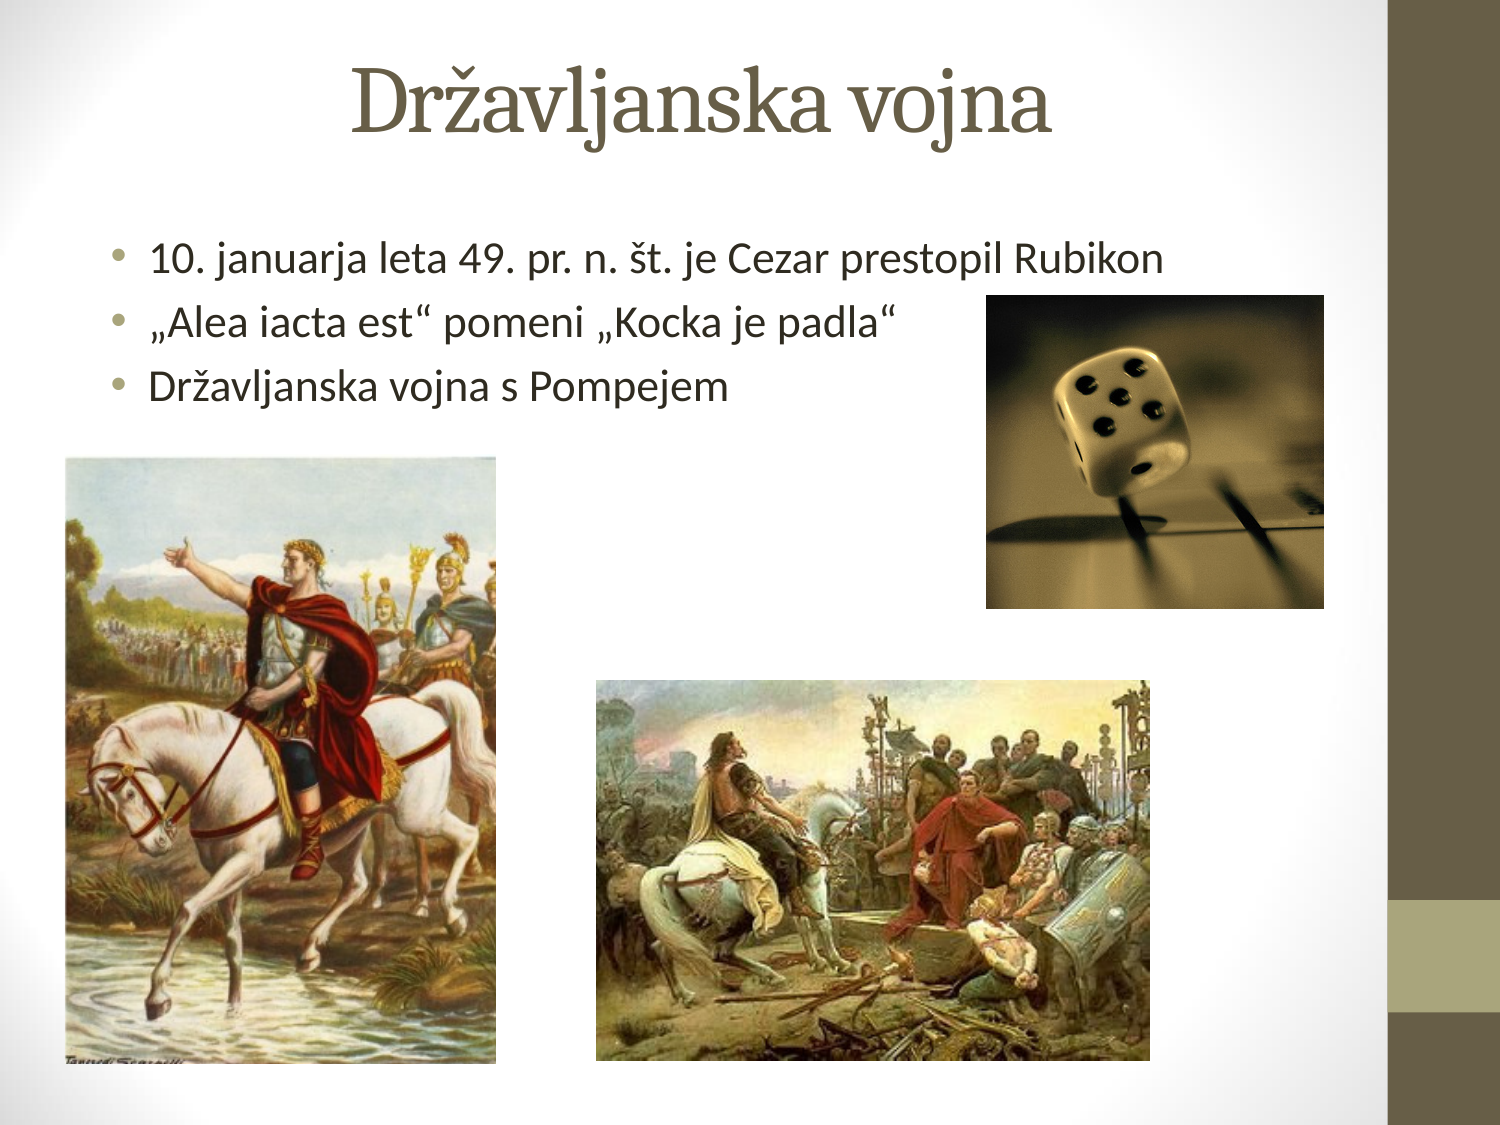

# Državljanska vojna
10. januarja leta 49. pr. n. št. je Cezar prestopil Rubikon
„Alea iacta est“ pomeni „Kocka je padla“
Državljanska vojna s Pompejem